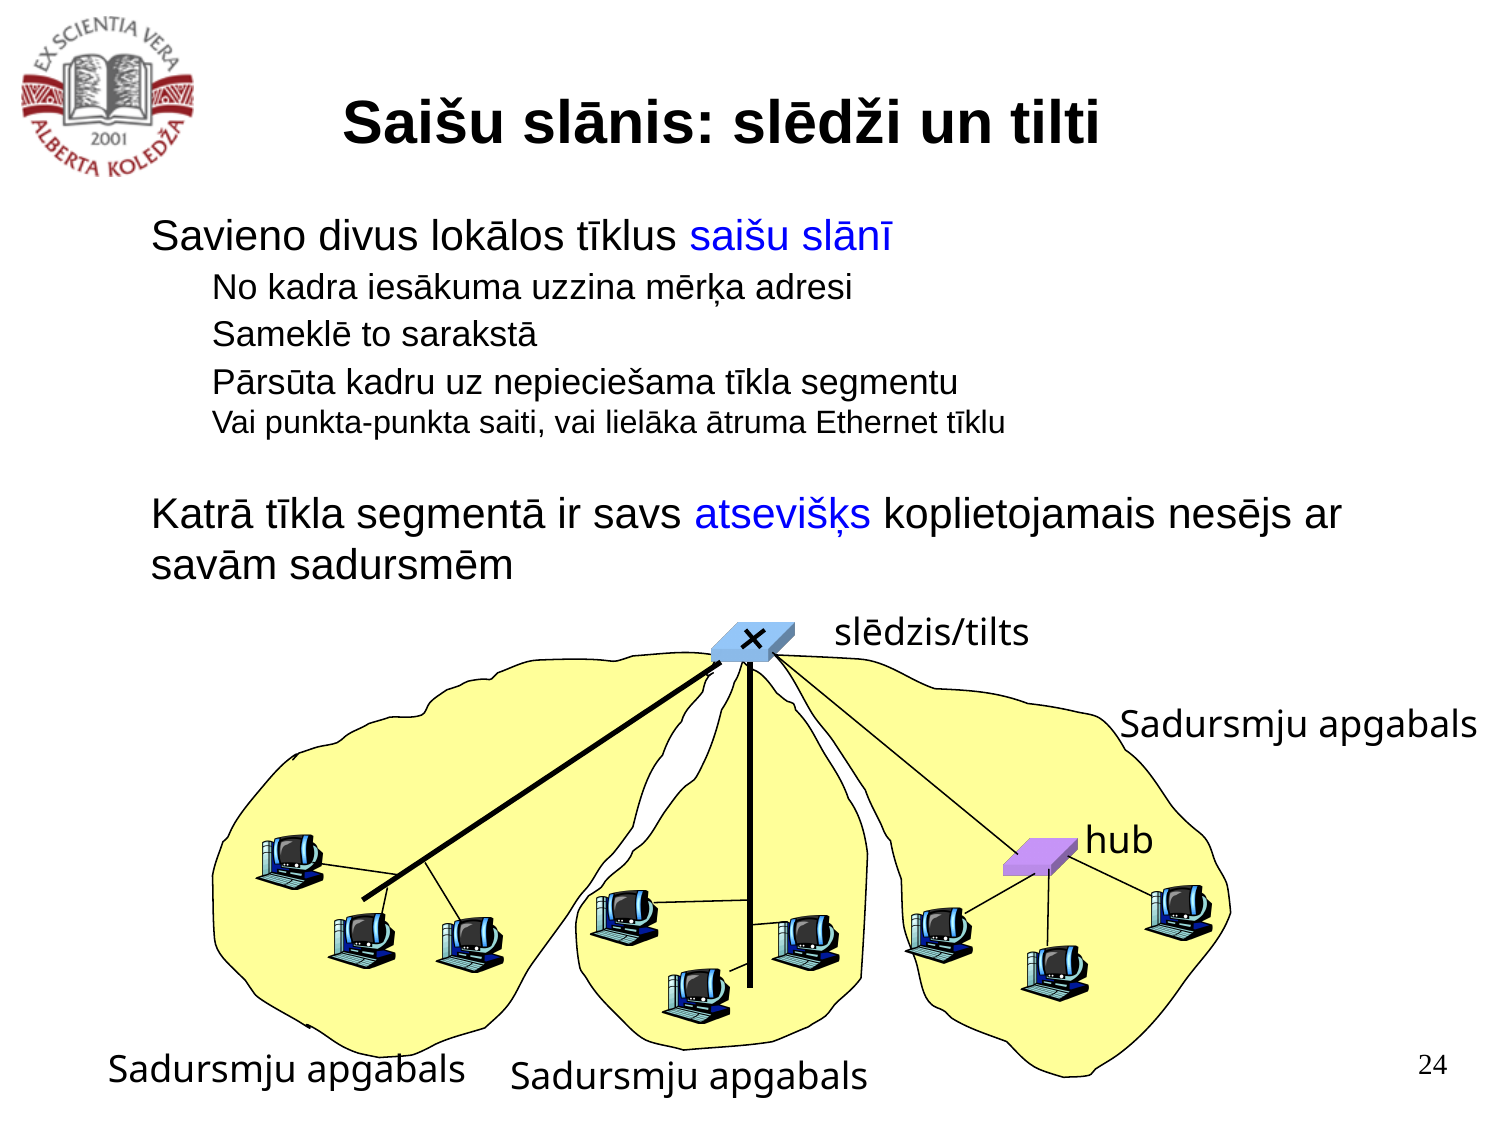

# Saišu slānis: slēdži un tilti
Savieno divus lokālos tīklus saišu slānī
No kadra iesākuma uzzina mērķa adresi
Sameklē to sarakstā
Pārsūta kadru uz nepieciešama tīkla segmentu
Vai punkta-punkta saiti, vai lielāka ātruma Ethernet tīklu
Katrā tīkla segmentā ir savs atsevišķs koplietojamais nesējs ar savām sadursmēm
slēdzis/tilts
Sadursmju apgabals
hub
Sadursmju apgabals
Sadursmju apgabals